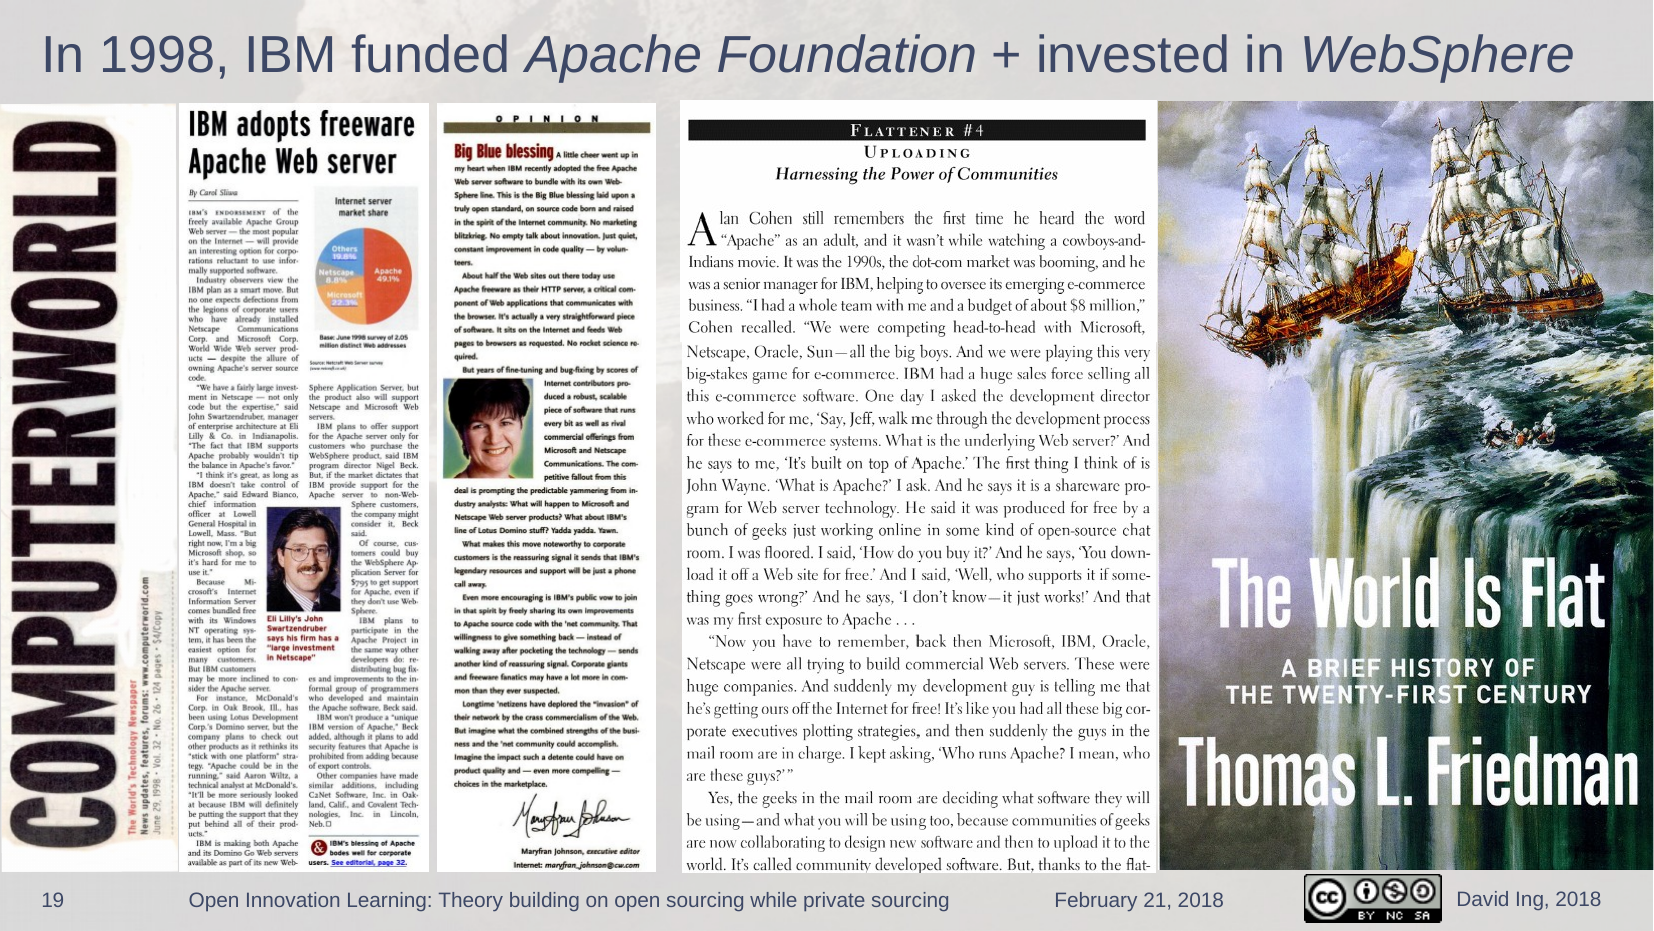

# In 1998, IBM funded Apache Foundation + invested in WebSphere
Open Innovation Learning: Theory building on open sourcing while private sourcing
February 21, 2018
19